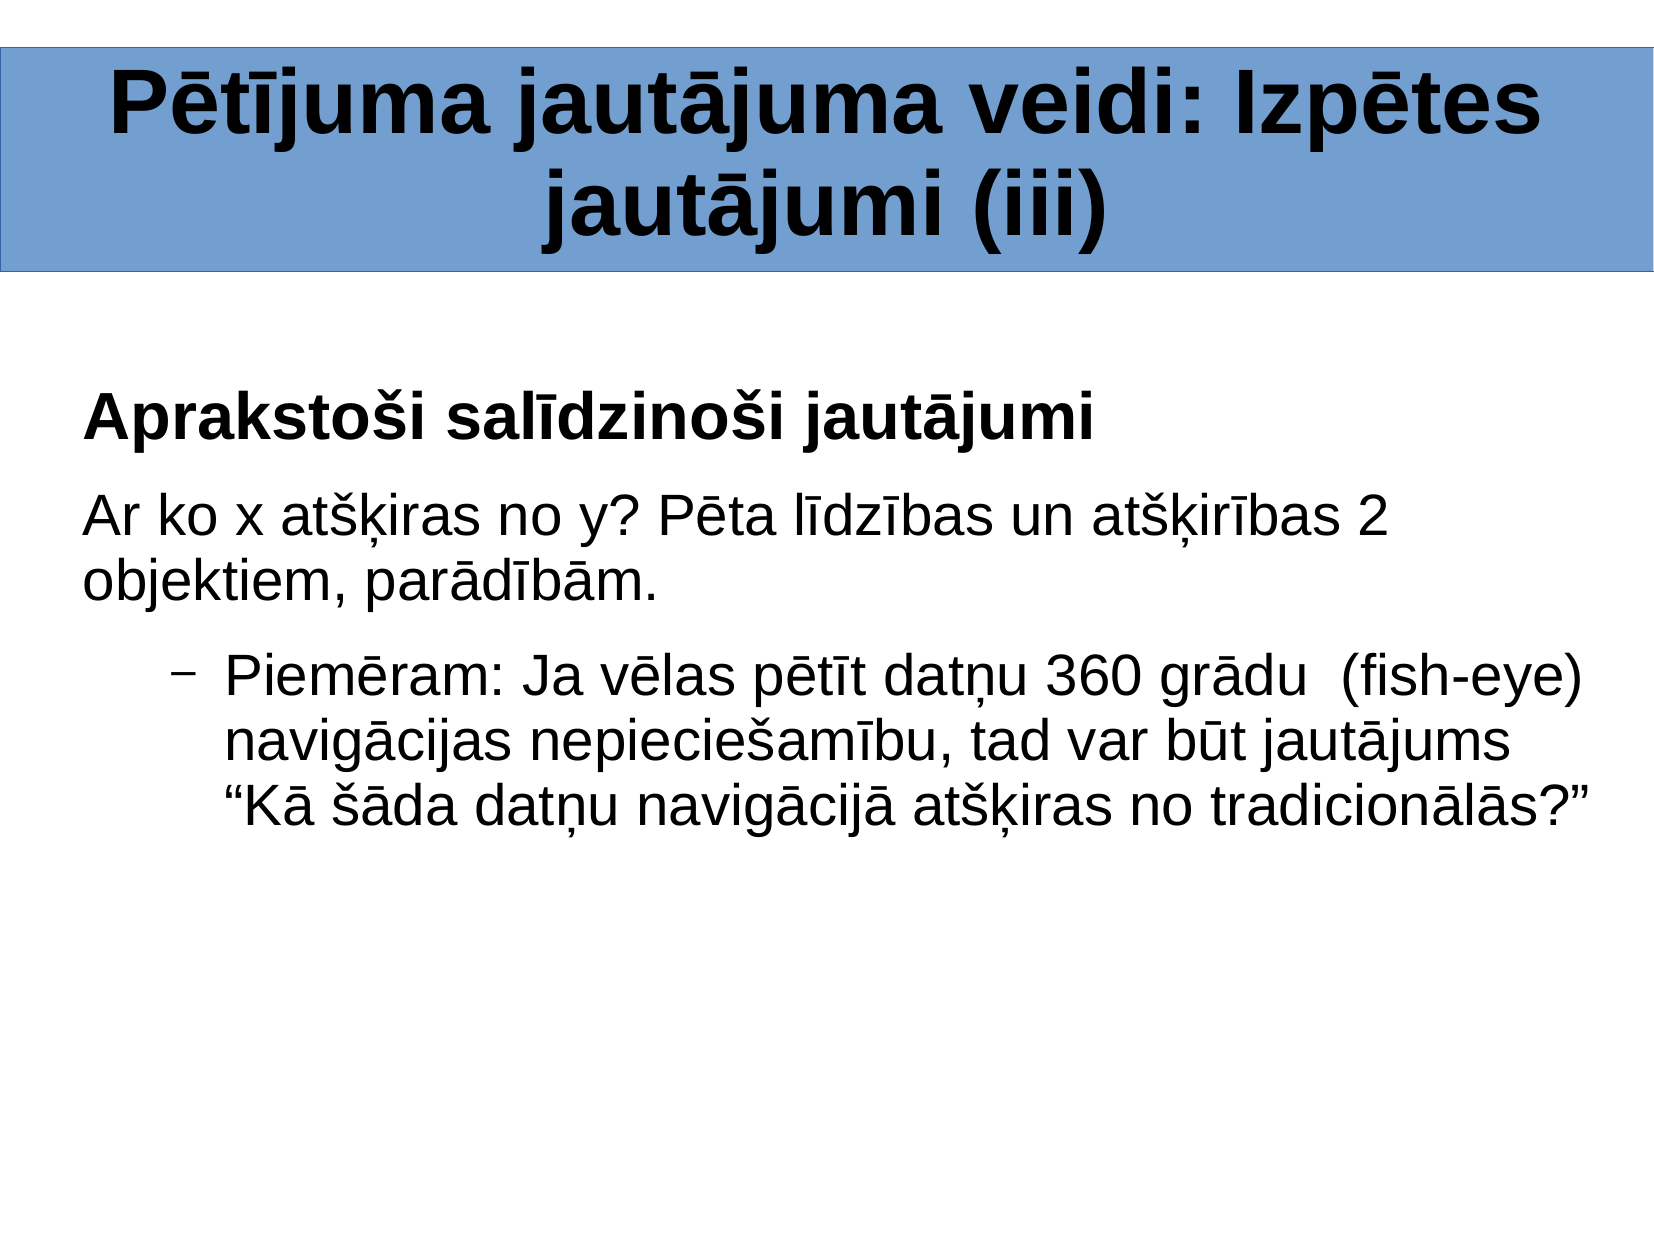

# Pētījuma jautājuma veidi: Izpētes jautājumi (iii)
Aprakstoši salīdzinoši jautājumi
Ar ko x atšķiras no y? Pēta līdzības un atšķirības 2 objektiem, parādībām.
Piemēram: Ja vēlas pētīt datņu 360 grādu (fish-eye) navigācijas nepieciešamību, tad var būt jautājums “Kā šāda datņu navigācijā atšķiras no tradicionālās?”